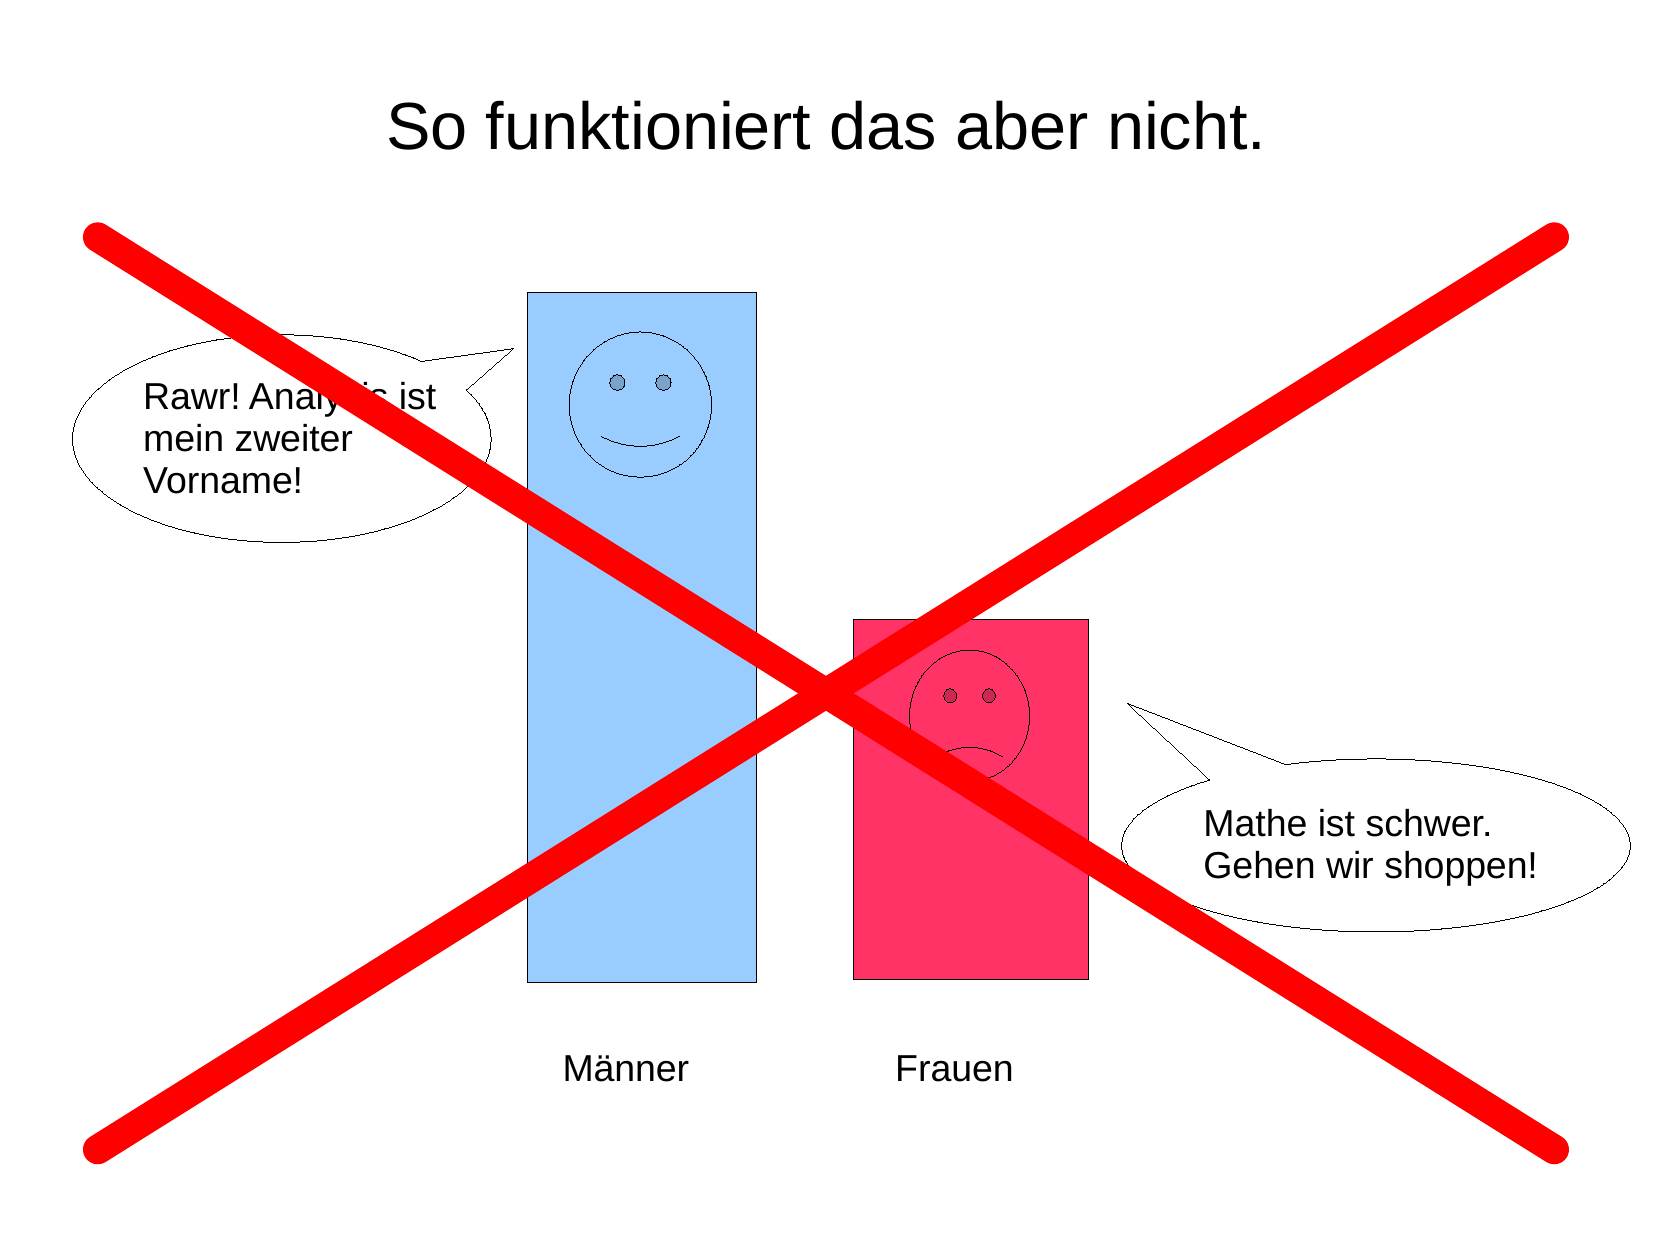

# So funktioniert das aber nicht.
Rawr! Analysis ist mein zweiter Vorname!
Mathe ist schwer.
Gehen wir shoppen!
Frauen
Männer